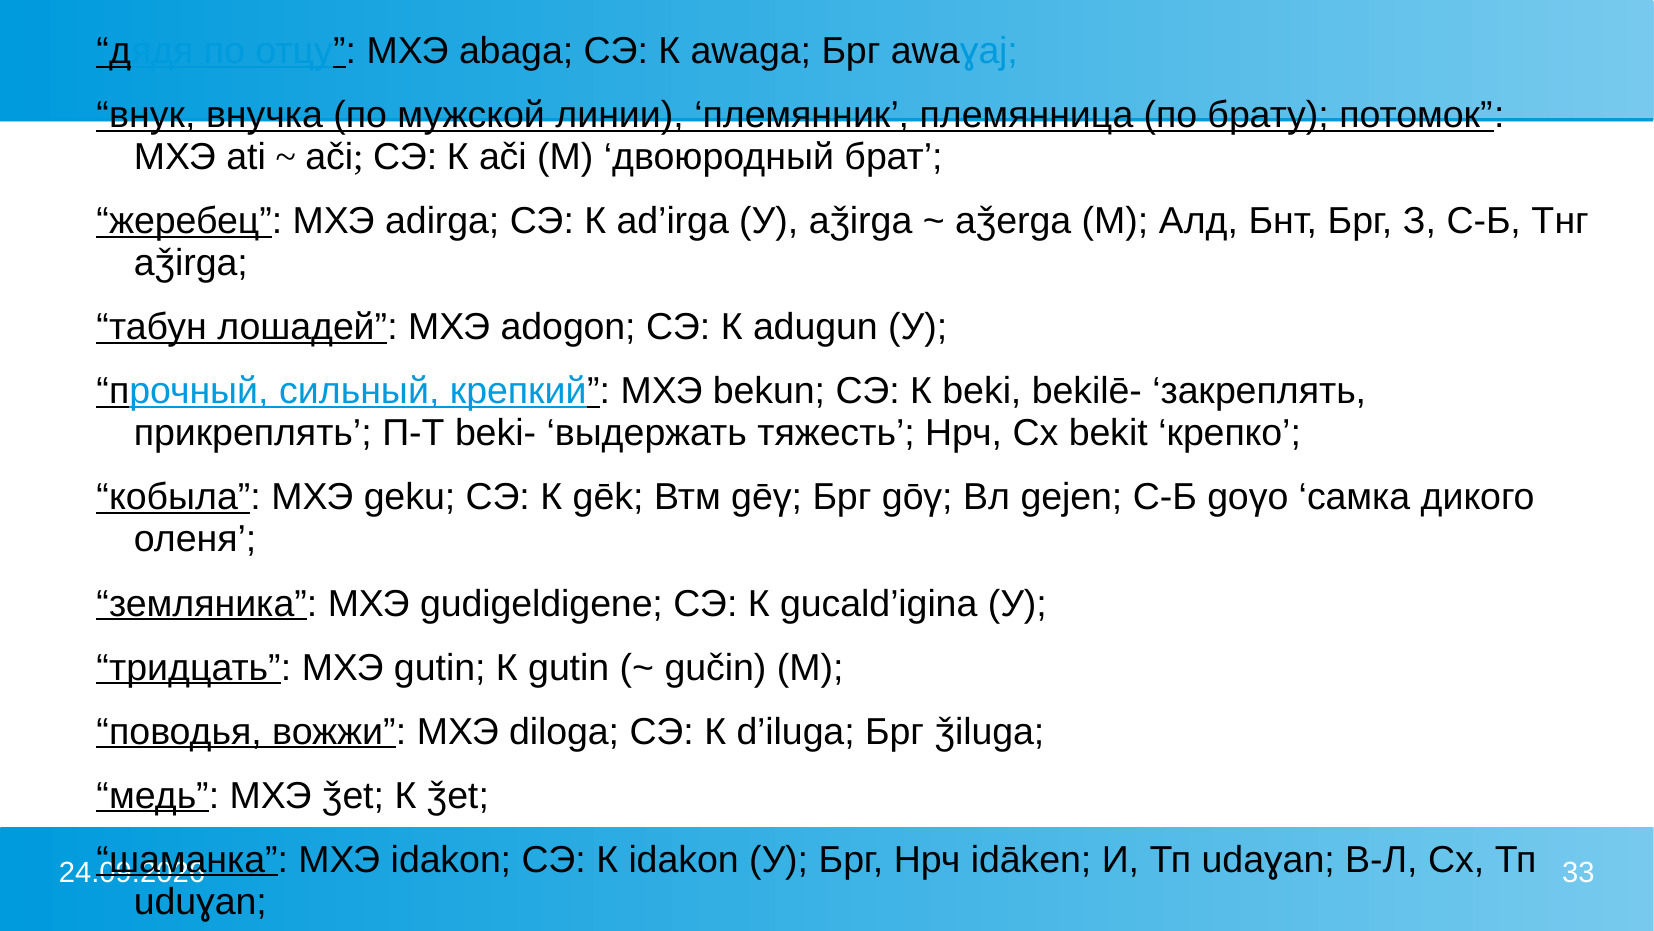

# “дядя по отцу”: МХЭ abaga; СЭ: К awaga; Брг awaɣaj;
“внук, внучка (по мужской линии), ‘племянник’, племянница (по брату); потомок”: МХЭ ati ~ ači; СЭ: К ači (М) ‘двоюродный брат’;
“жеребец”: МХЭ adirga; СЭ: К ad’irga (У), aǯirga ~ aǯerga (М); Алд, Бнт, Брг, З, С-Б, Тнг aǯirga;
“табун лошадей”: МХЭ adogon; СЭ: К adugun (У);
“прочный, сильный, крепкий”: МХЭ bekun; СЭ: К beki, bekilē- ‘закреплять, прикреплять’; П-Т beki- ‘выдержать тяжесть’; Нрч, Сх bekit ‘крепко’;
“кобыла”: МХЭ geku; СЭ: К gēk; Втм gēγ; Брг gōγ; Вл gejen; С-Б goγo ‘самка дикого оленя’;
“земляника”: МХЭ gudigeldigene; СЭ: К gucald’igina (У);
“тридцать”: МХЭ gutin; К gutin (~ gučin) (М);
“поводья, вожжи”: МХЭ diloga; СЭ: К d’iluga; Брг ǯiluga;
“медь”: МХЭ ǯet; К ǯet;
“шаманка”: МХЭ idakon; СЭ: К idakon (У); Брг, Нрч idāken; И, Тп udaɣan; В-Л, Сх, Тп uduɣan;
33